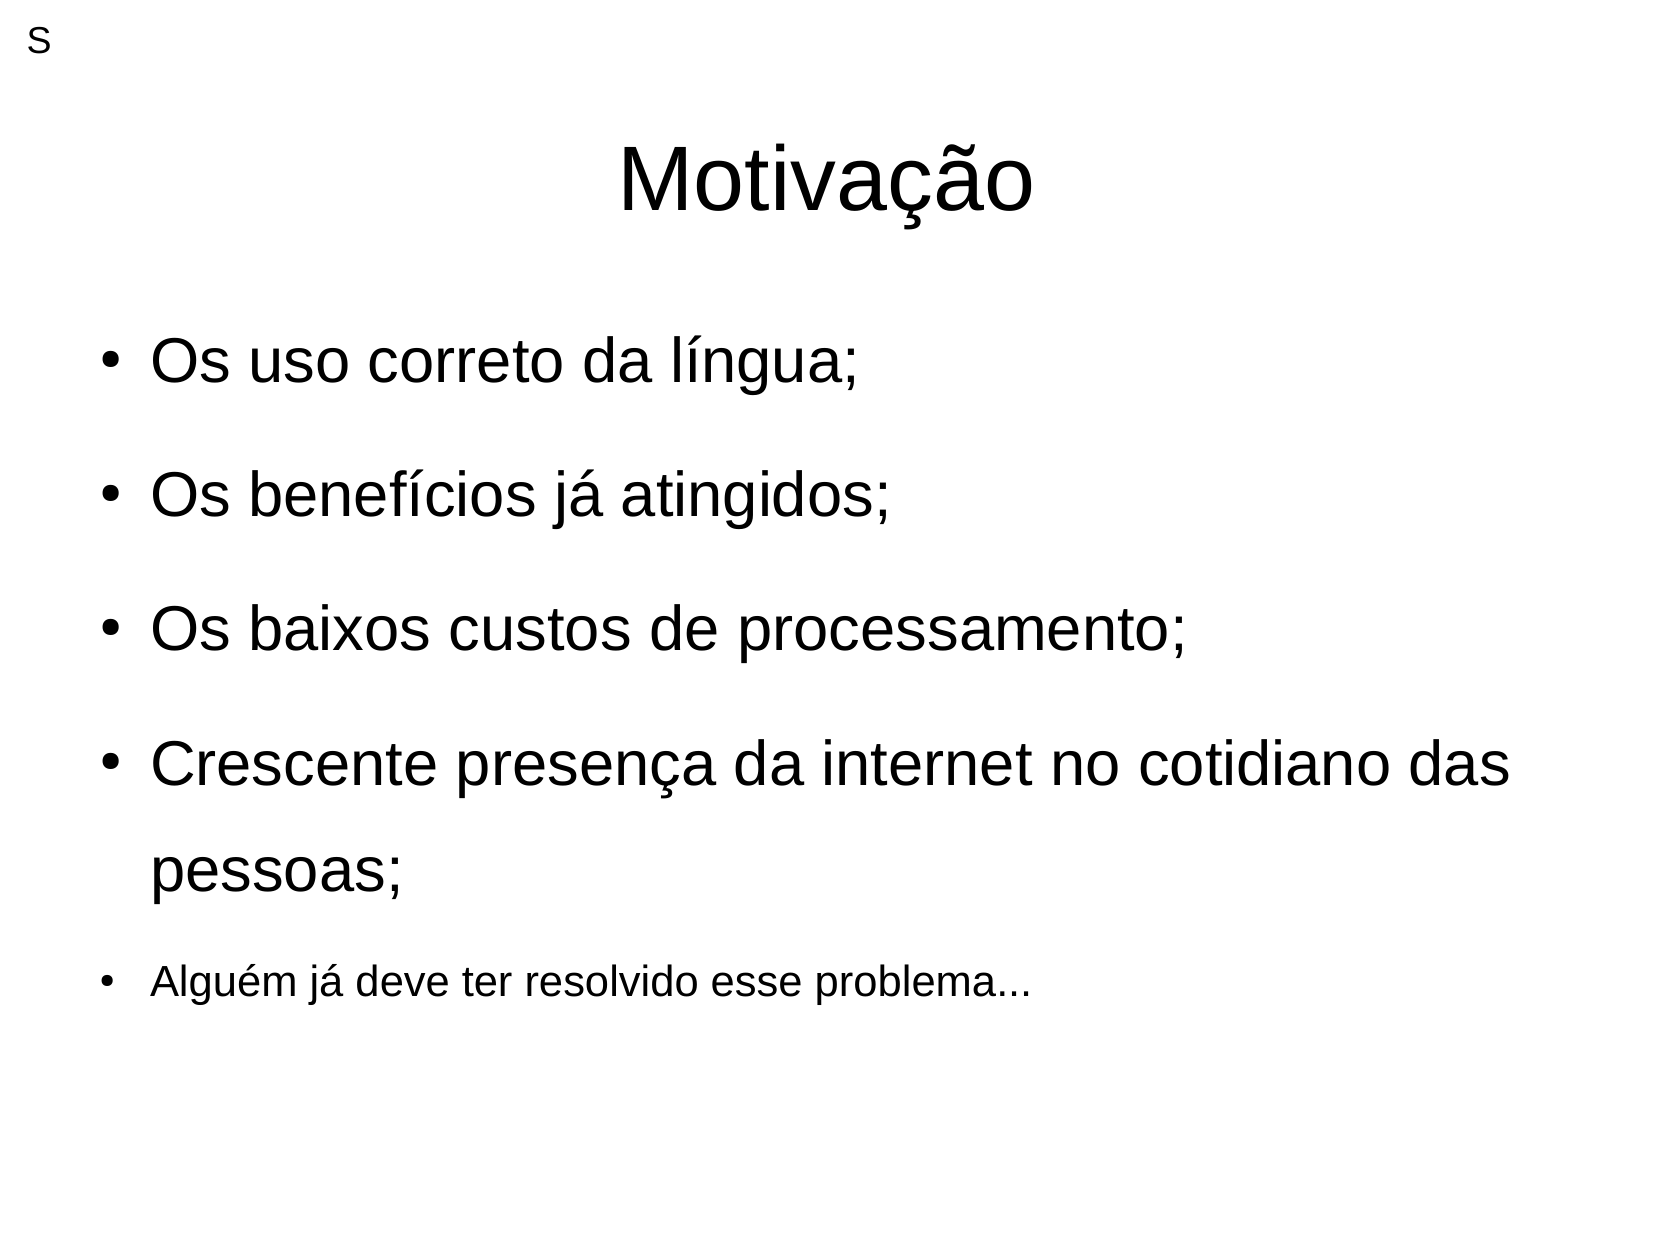

S
# Motivação
Os uso correto da língua;
Os benefícios já atingidos;
Os baixos custos de processamento;
Crescente presença da internet no cotidiano das pessoas;
Alguém já deve ter resolvido esse problema...